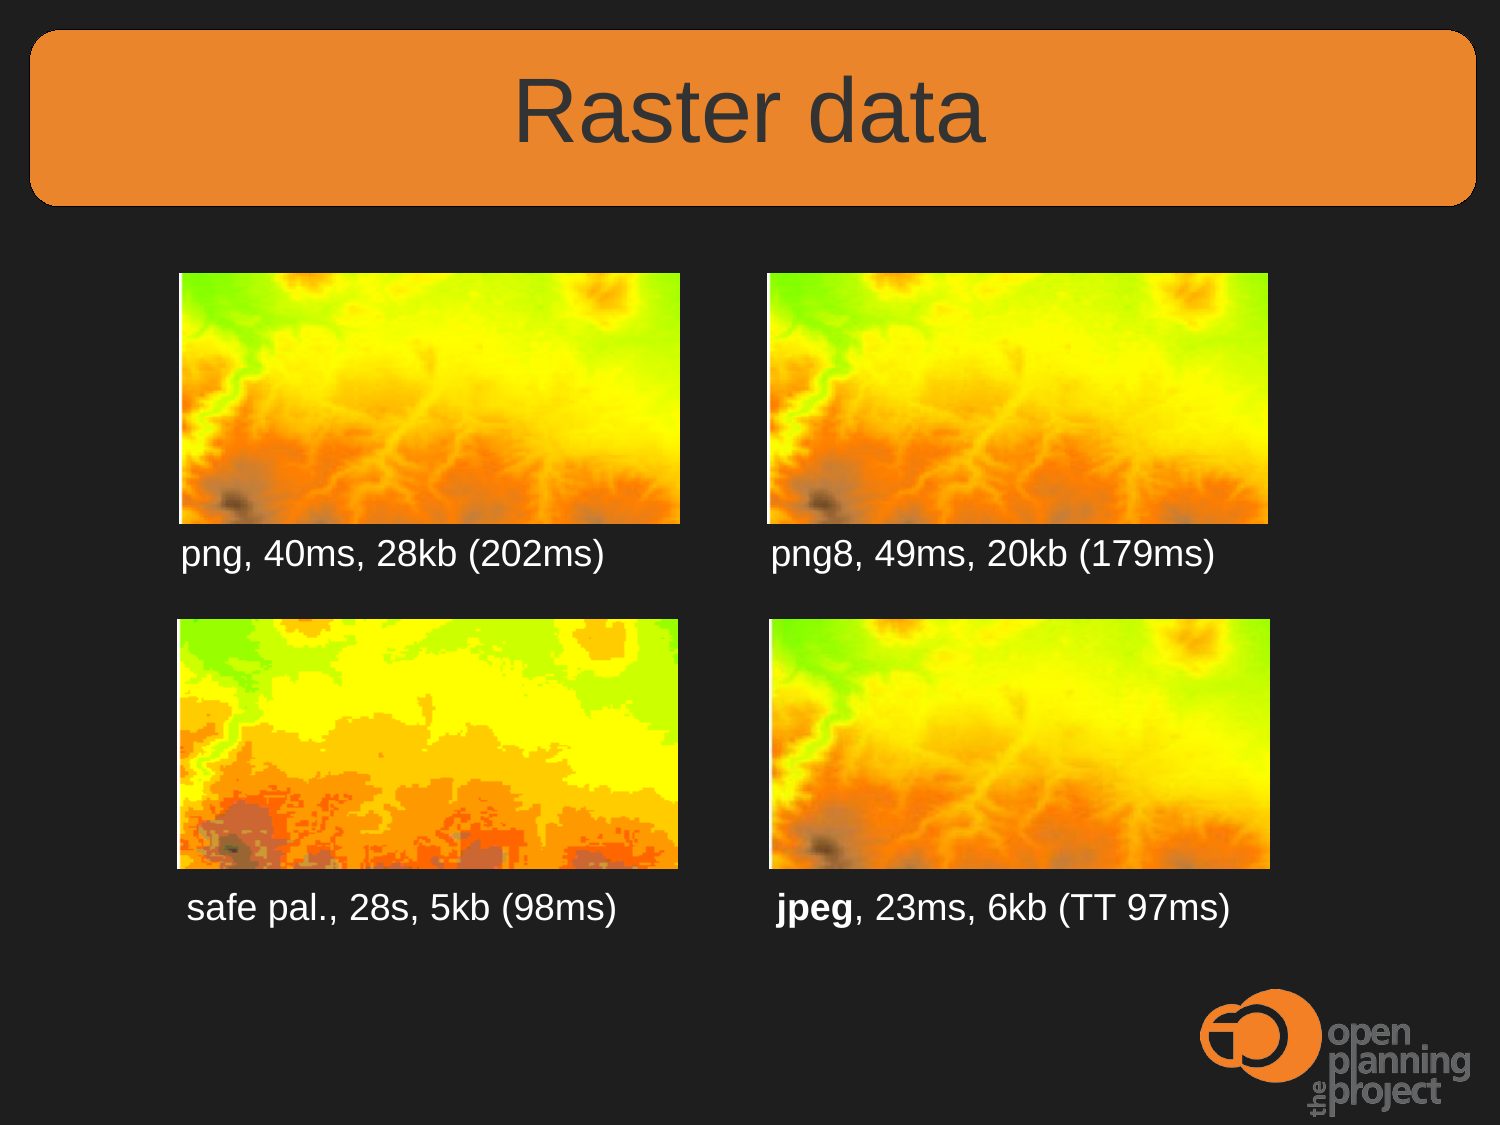

# Raster data
png, 40ms, 28kb (202ms)
png8, 49ms, 20kb (179ms)
safe pal., 28s, 5kb (98ms)
jpeg, 23ms, 6kb (TT 97ms)